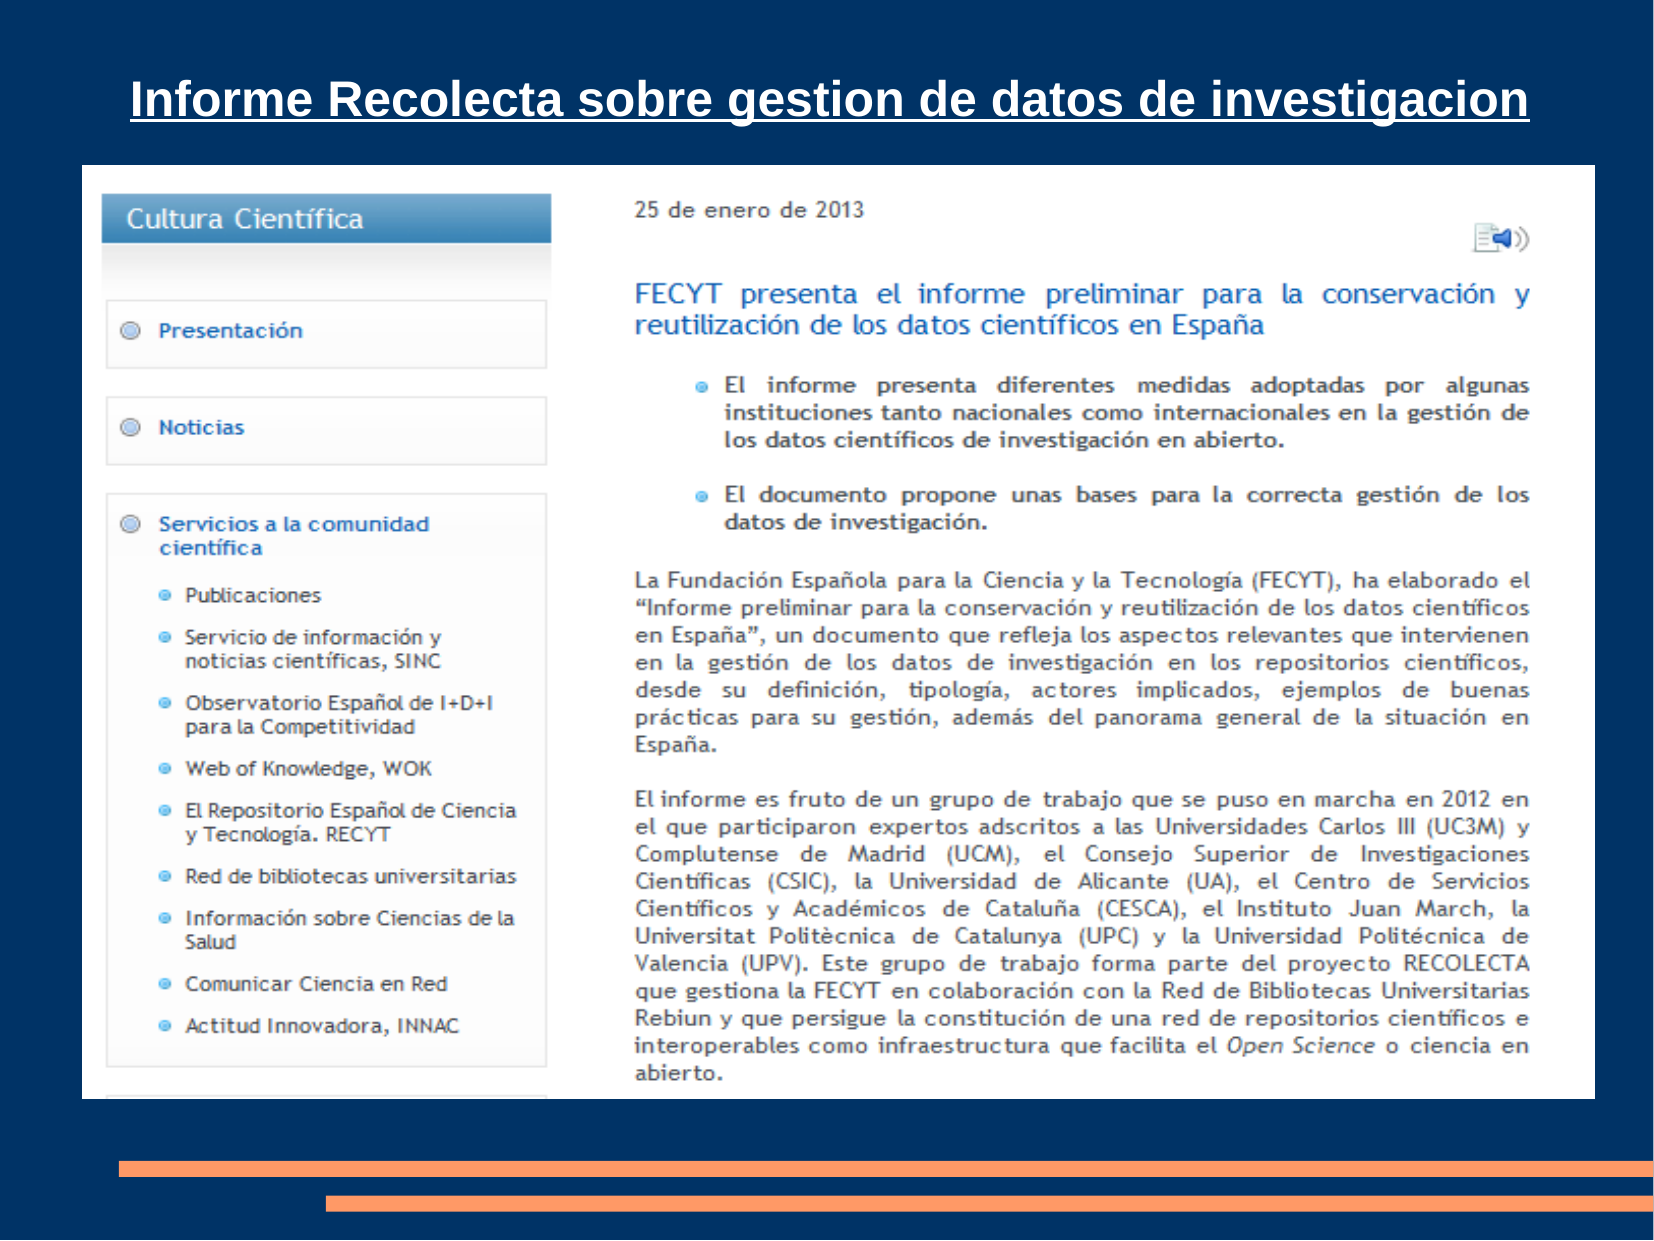

Informe Recolecta sobre gestion de datos de investigacion